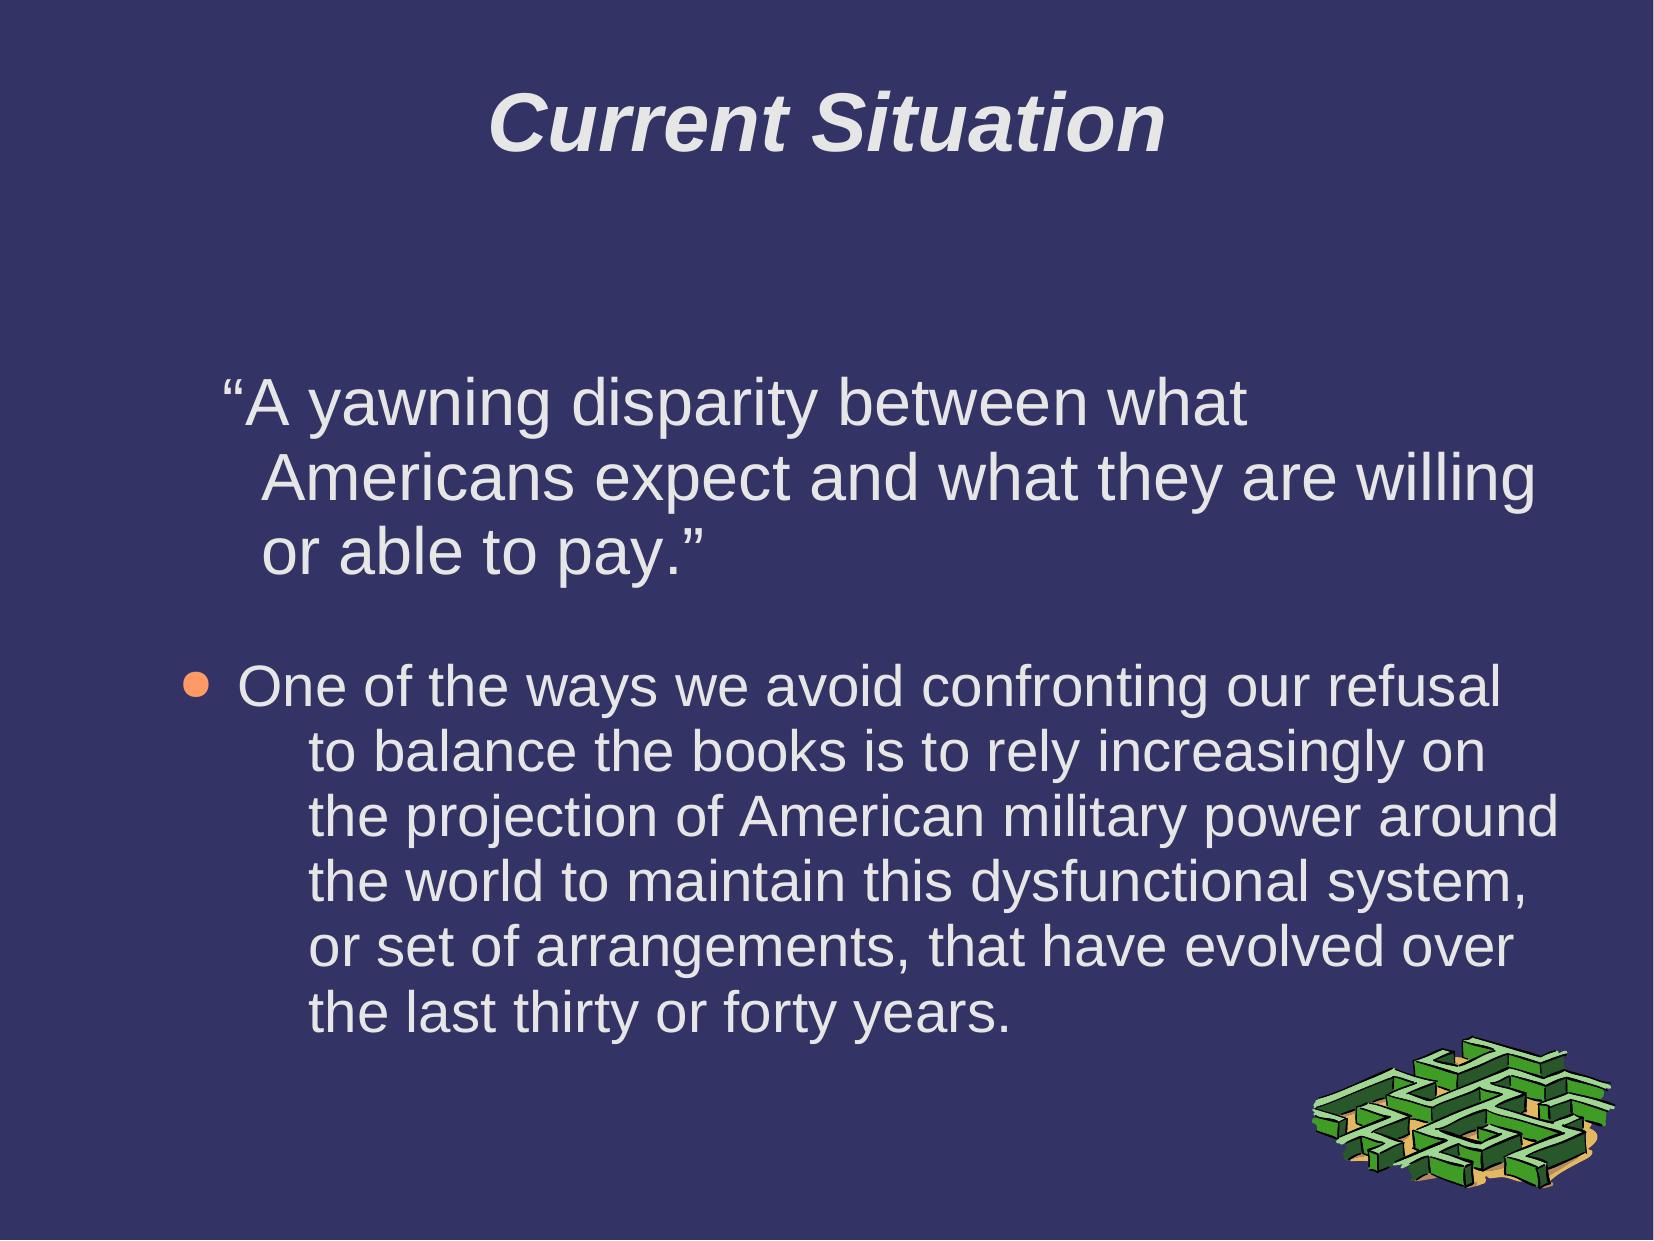

# Current Situation
“A yawning disparity between what Americans expect and what they are willing or able to pay.”
One of the ways we avoid confronting our refusal to balance the books is to rely increasingly on the projection of American military power around the world to maintain this dysfunctional system, or set of arrangements, that have evolved over the last thirty or forty years.